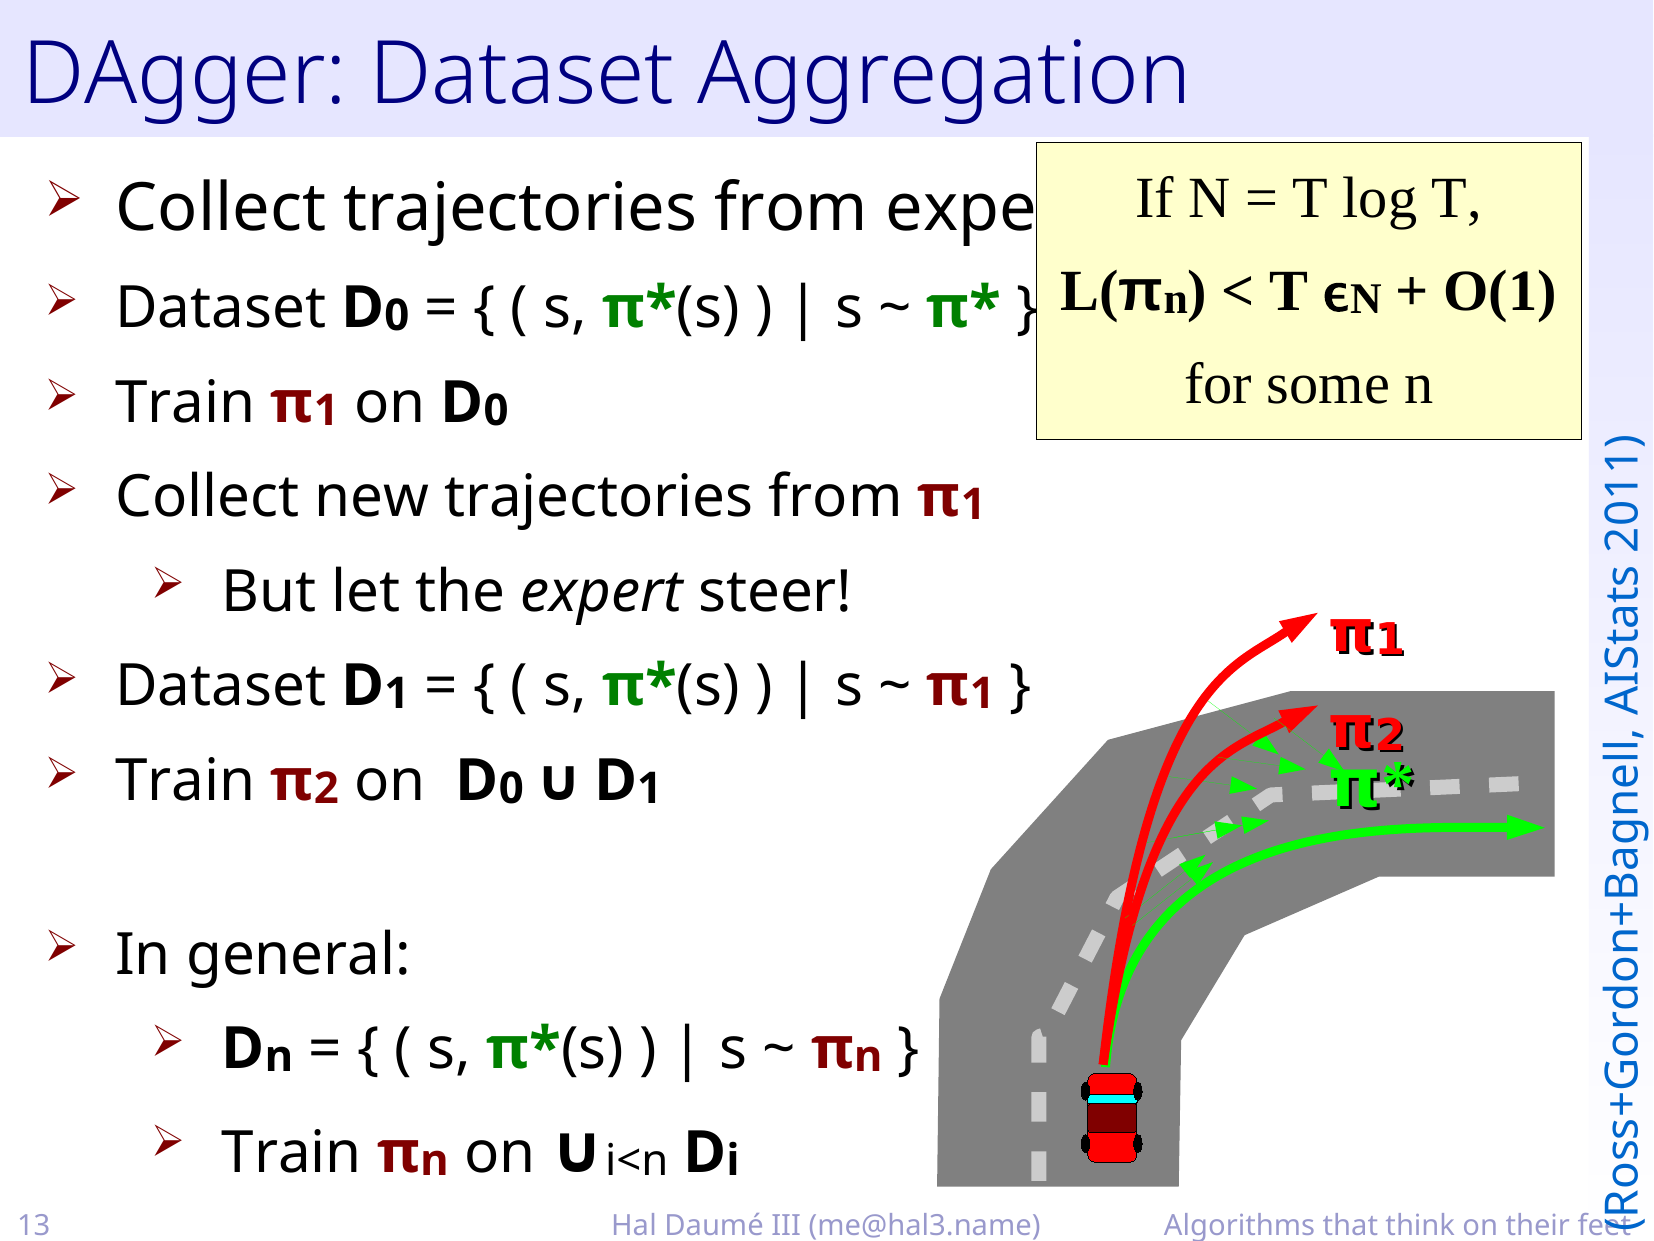

# DAgger: Dataset Aggregation
If N = T log T,
L(πn) < T N + O(1)
for some n
Collect trajectories from expert π*
Dataset D0 = { ( s, π*(s) ) | s ~ π* }
Train π1 on D0
Collect new trajectories from π1
But let the expert steer!
Dataset D1 = { ( s, π*(s) ) | s ~ π1 }
Train π2 on D0 ∪ D1
In general:
Dn = { ( s, π*(s) ) | s ~ πn }
Train πn on ∪i<n Di
π1
π2
π*
(Ross+Gordon+Bagnell, AIStats 2011)